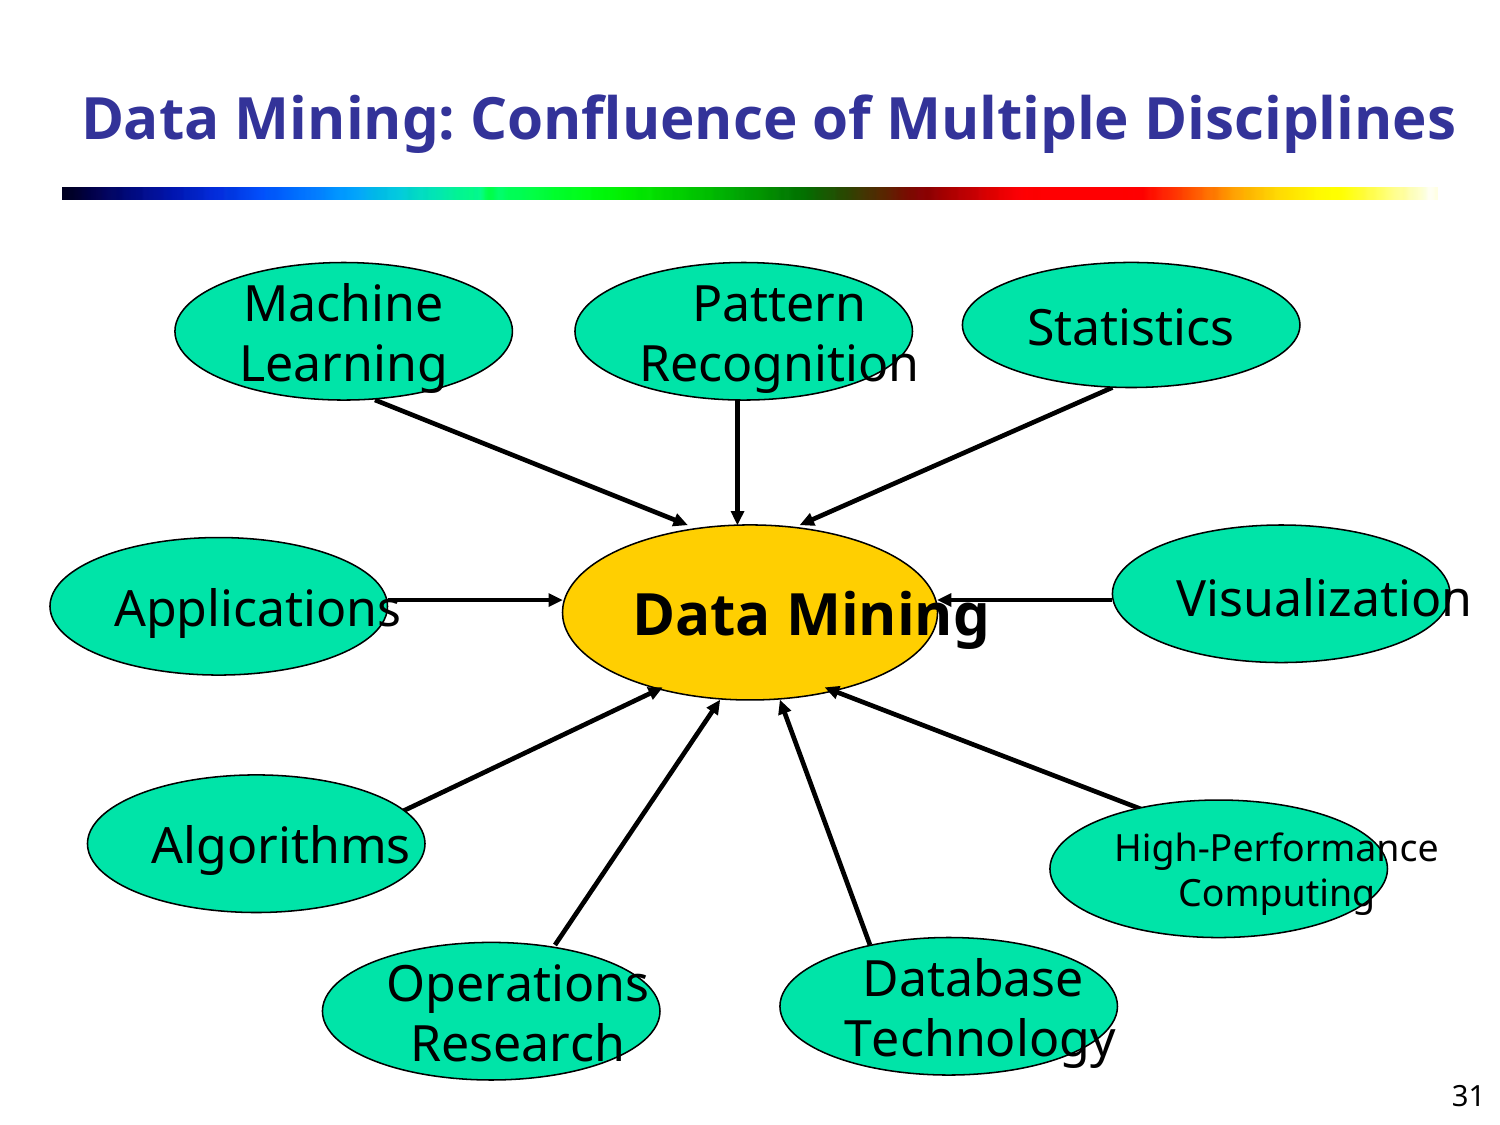

# Data Mining: Confluence of Multiple Disciplines
Machine
Learning
Pattern
Recognition
Statistics
Data Mining
Visualization
Applications
Algorithms
High-Performance
Computing
Database
Technology
Operations
Research